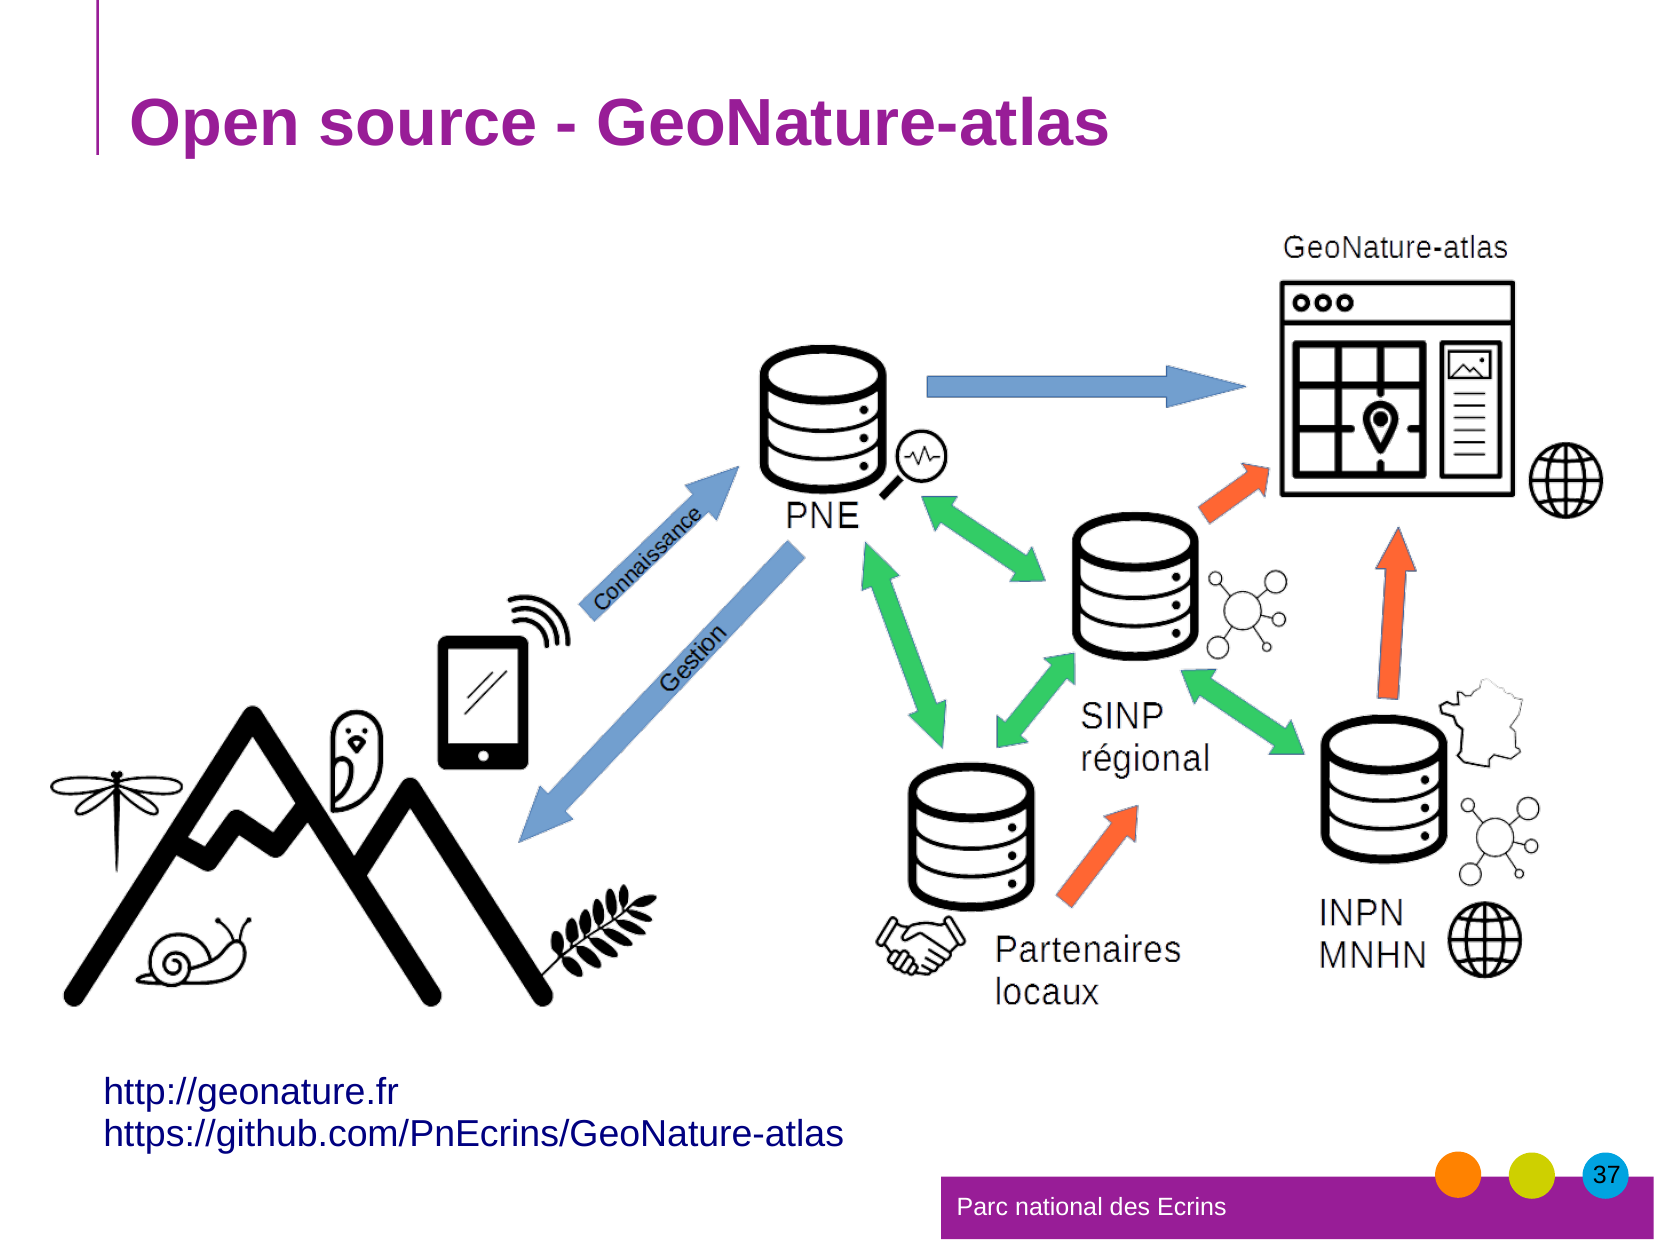

# Open source - GeoNature-atlas
http://geonature.fr
https://github.com/PnEcrins/GeoNature-atlas